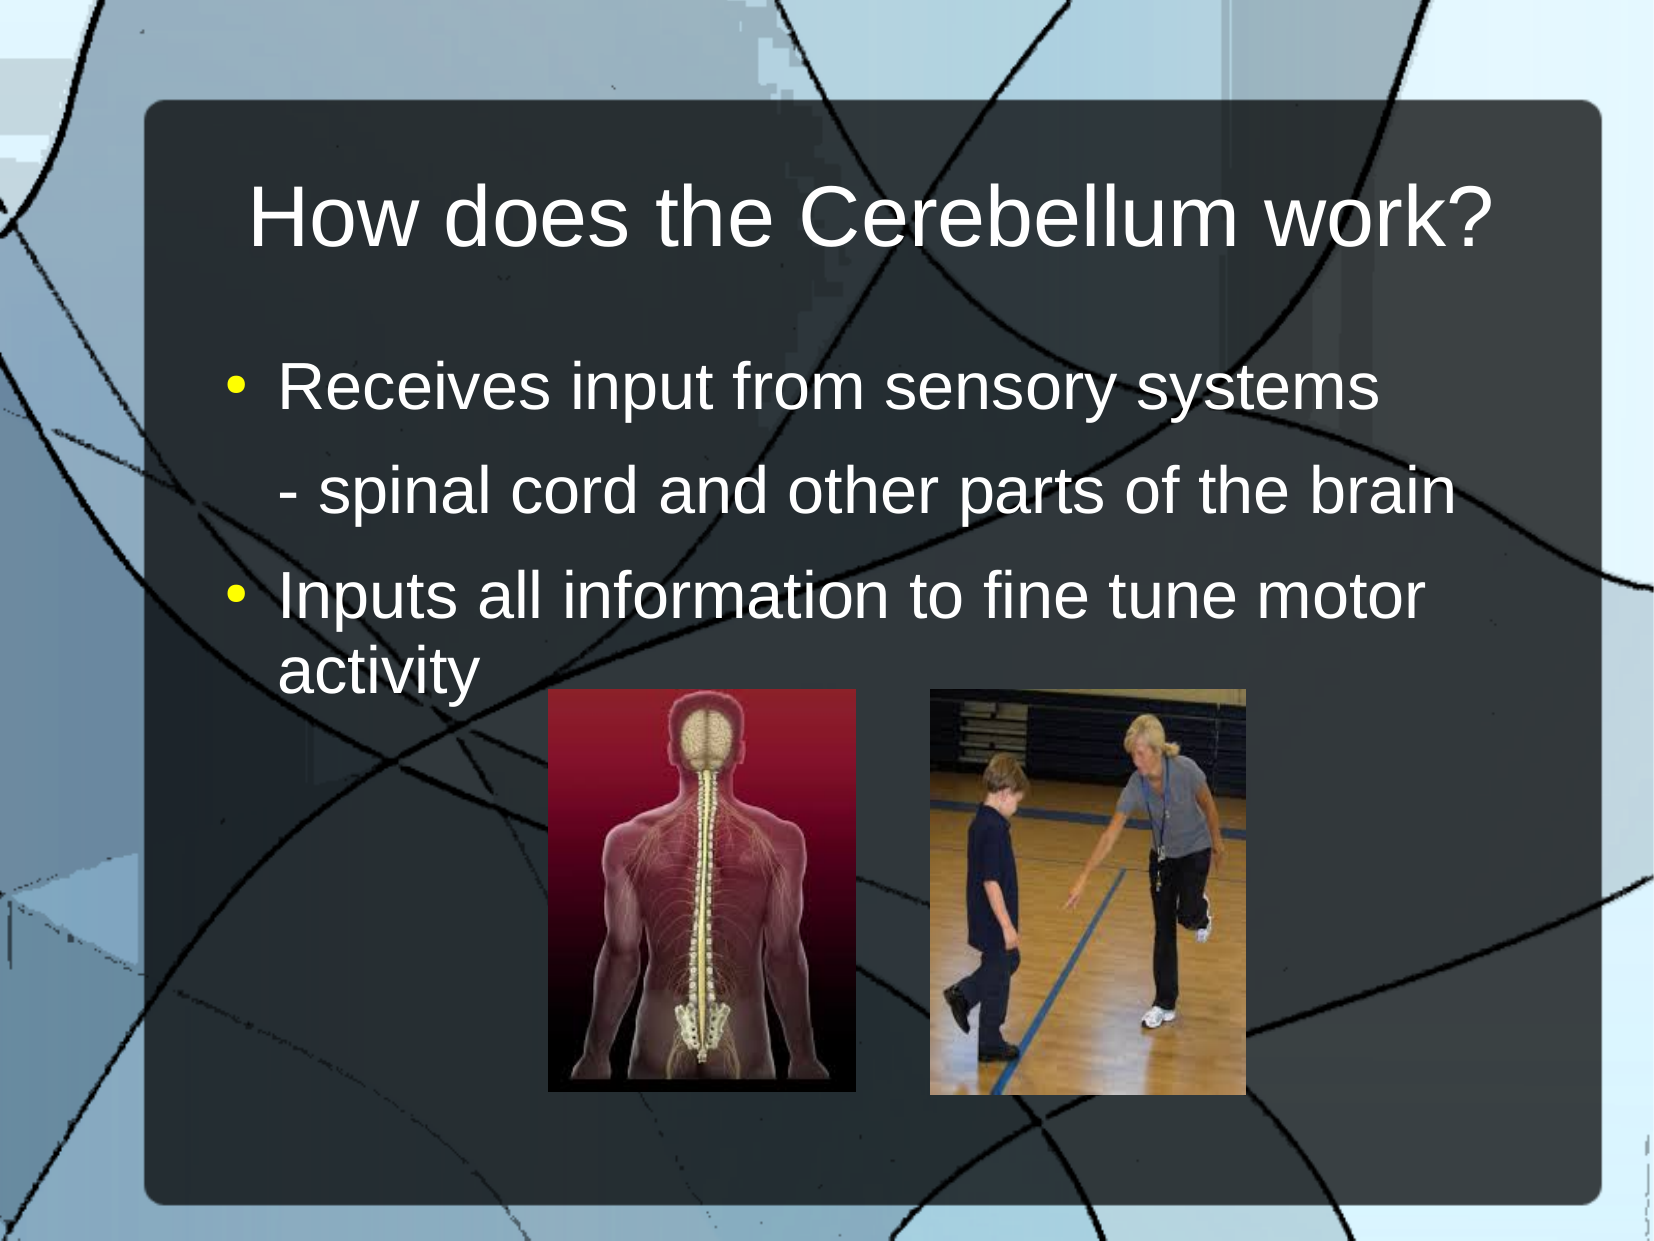

# How does the Cerebellum work?
Receives input from sensory systems
- spinal cord and other parts of the brain
Inputs all information to fine tune motor activity